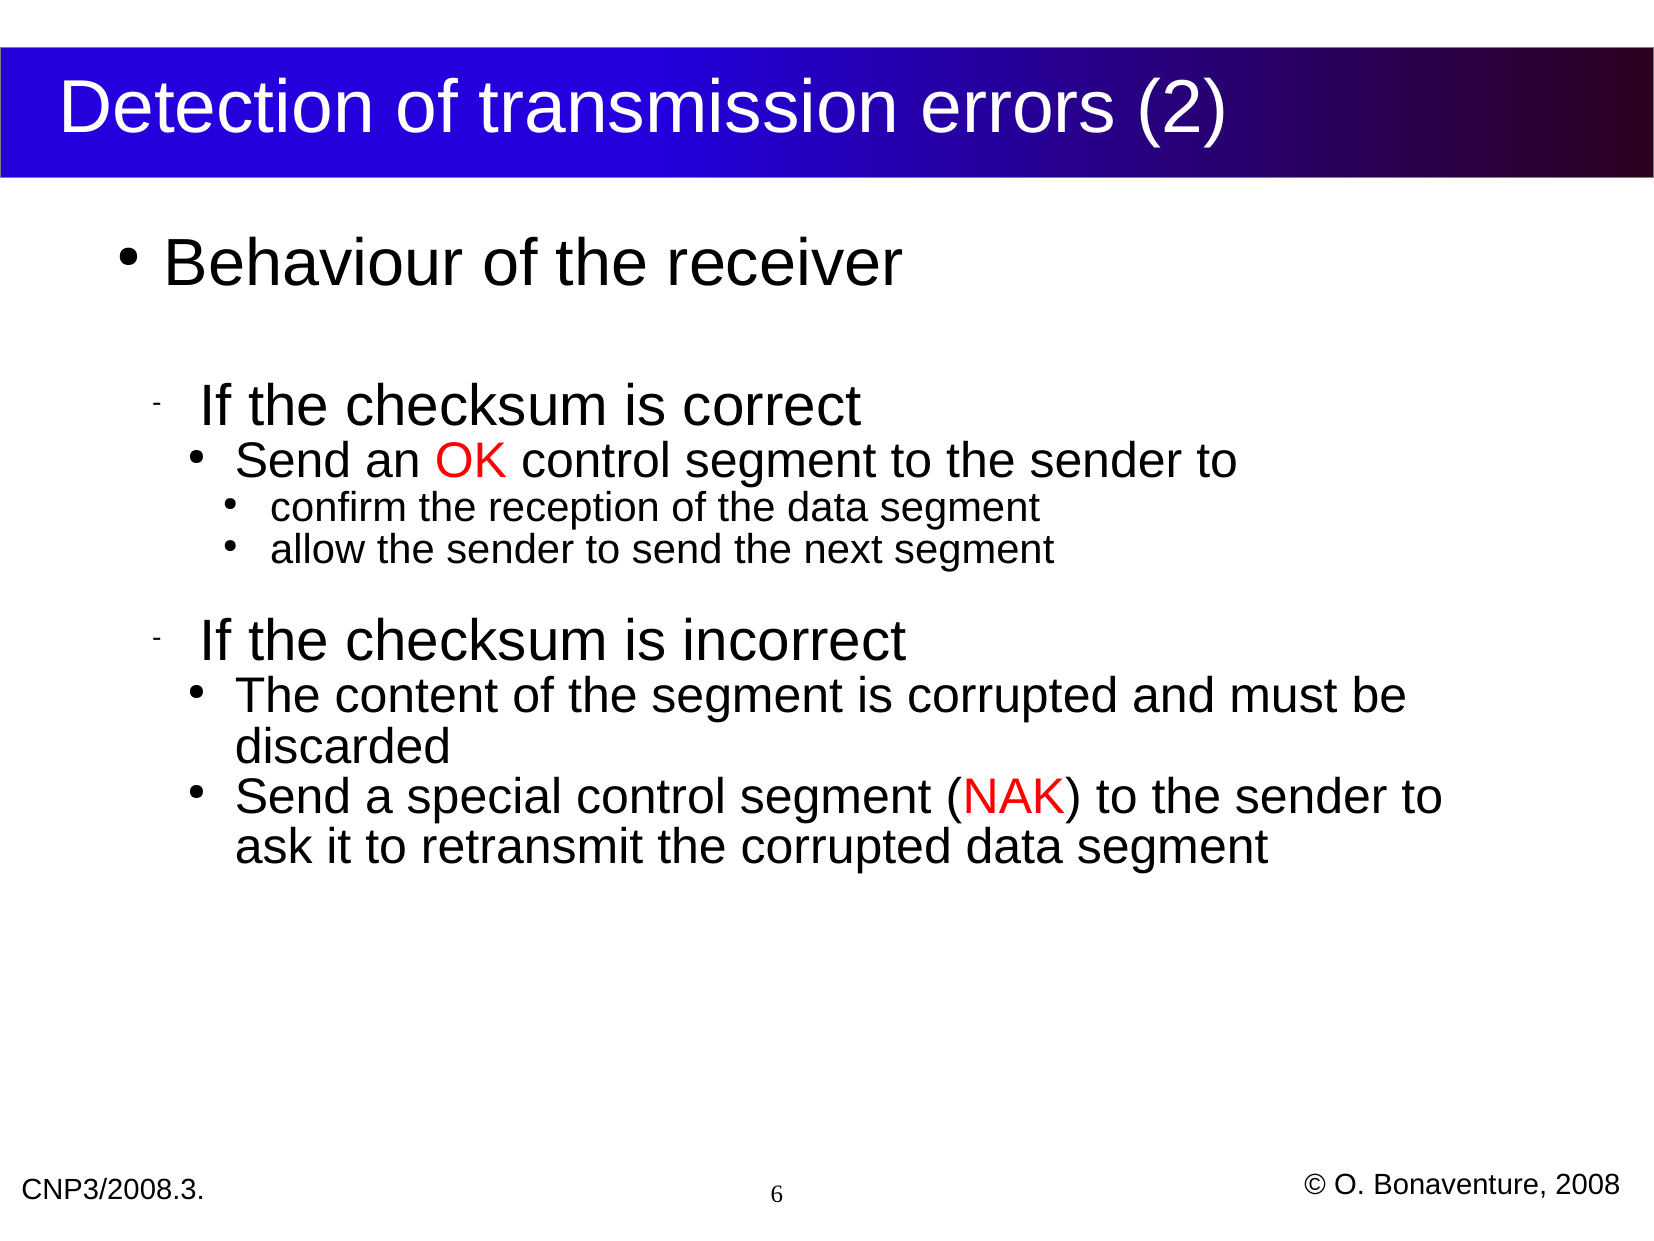

# Detection of transmission errors (2)
Behaviour of the receiver
If the checksum is correct
Send an OK control segment to the sender to
confirm the reception of the data segment
allow the sender to send the next segment
If the checksum is incorrect
The content of the segment is corrupted and must be discarded
Send a special control segment (NAK) to the sender to ask it to retransmit the corrupted data segment
© O. Bonaventure, 2008
CNP3/2008.3.